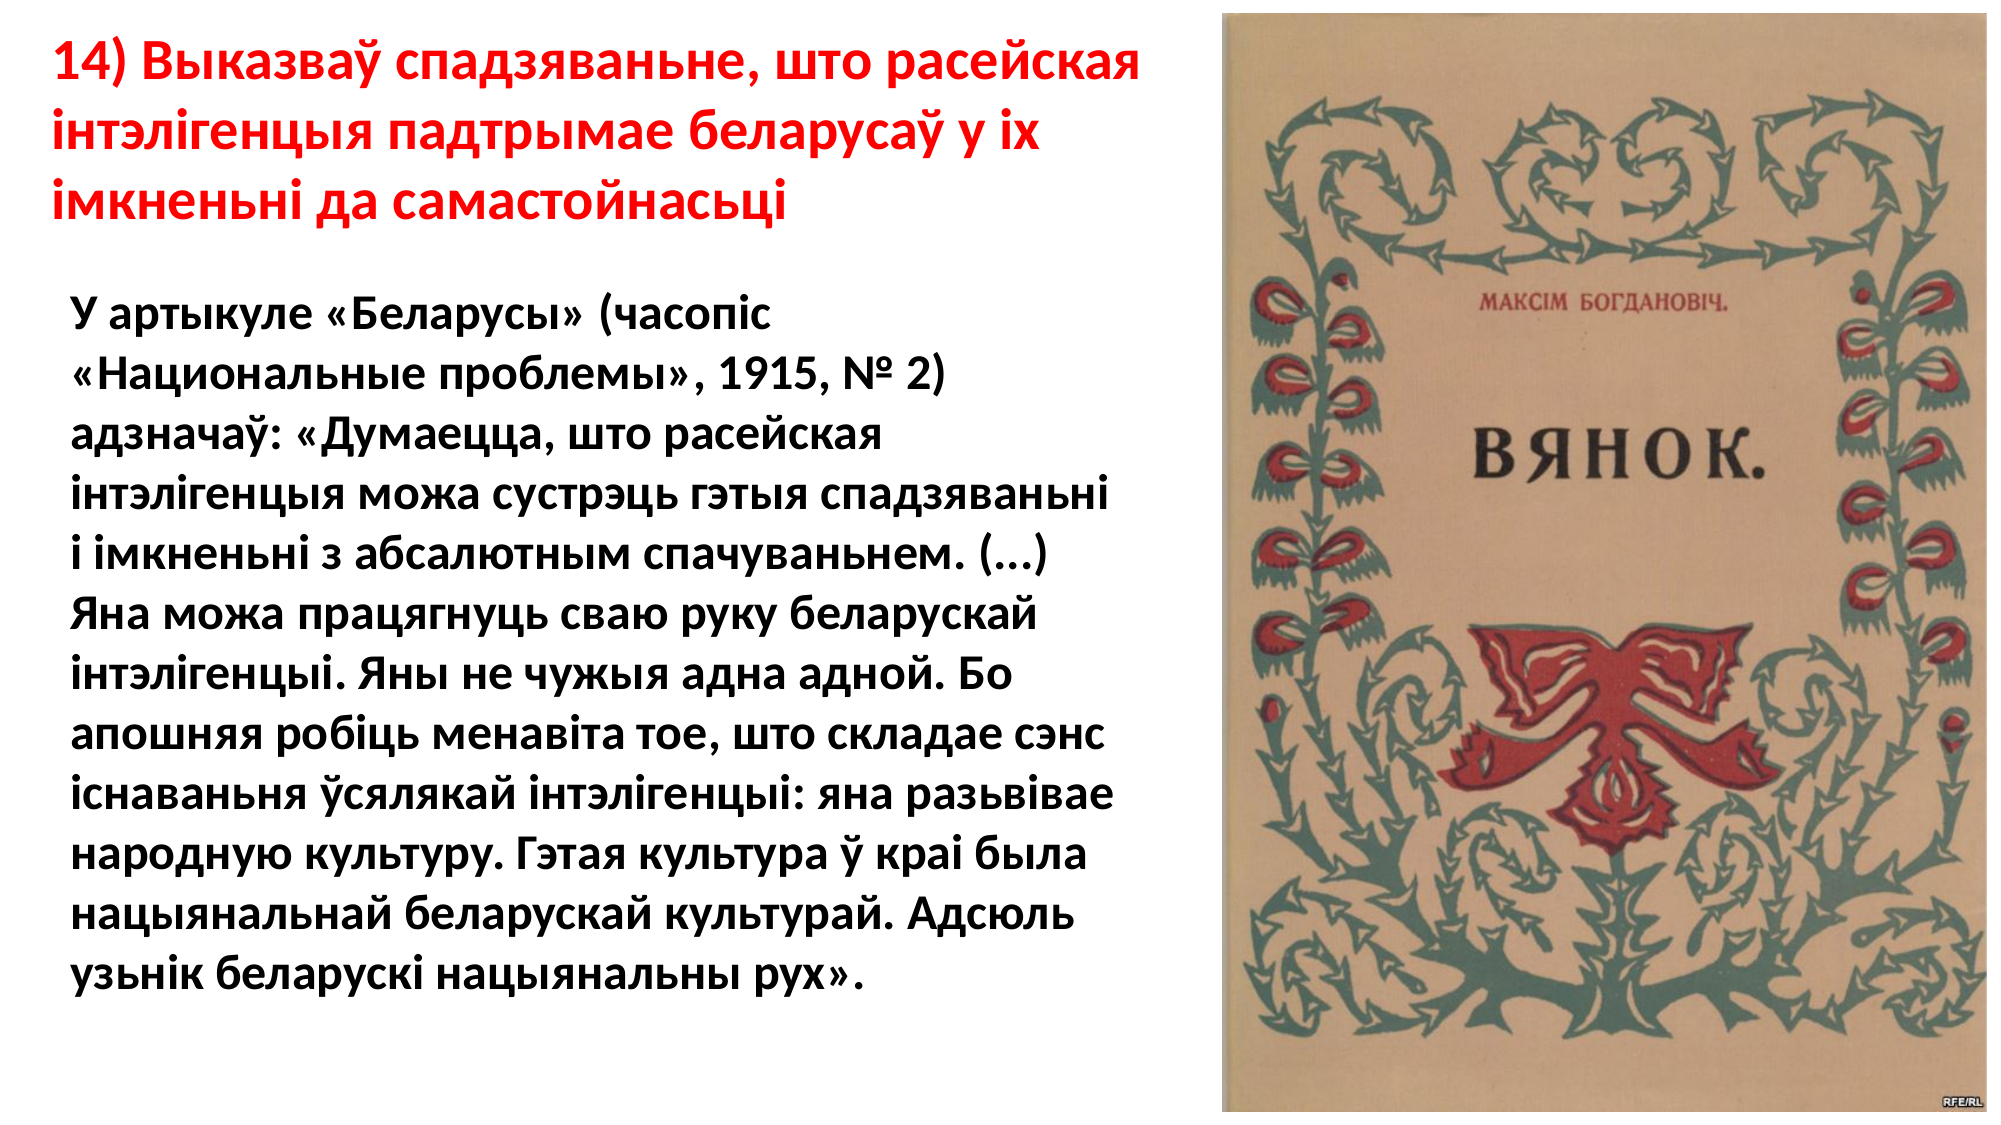

14) Выказваў спадзяваньне, што расейская інтэлігенцыя падтрымае беларусаў у іх імкненьні да самастойнасьці
У артыкуле «Беларусы» (часопіс «Национальные проблемы», 1915, № 2) адзначаў: «Думаецца, што расейская інтэлігенцыя можа сустрэць гэтыя спадзяваньні і імкненьні з абсалютным спачуваньнем. (...) Яна можа працягнуць сваю руку беларускай інтэлігенцыі. Яны не чужыя адна адной. Бо апошняя робіць менавіта тое, што складае сэнс існаваньня ўсялякай інтэлігенцыі: яна разьвівае народную культуру. Гэтая культура ў краі была нацыянальнай беларускай культурай. Адсюль узьнік беларускі нацыянальны рух».